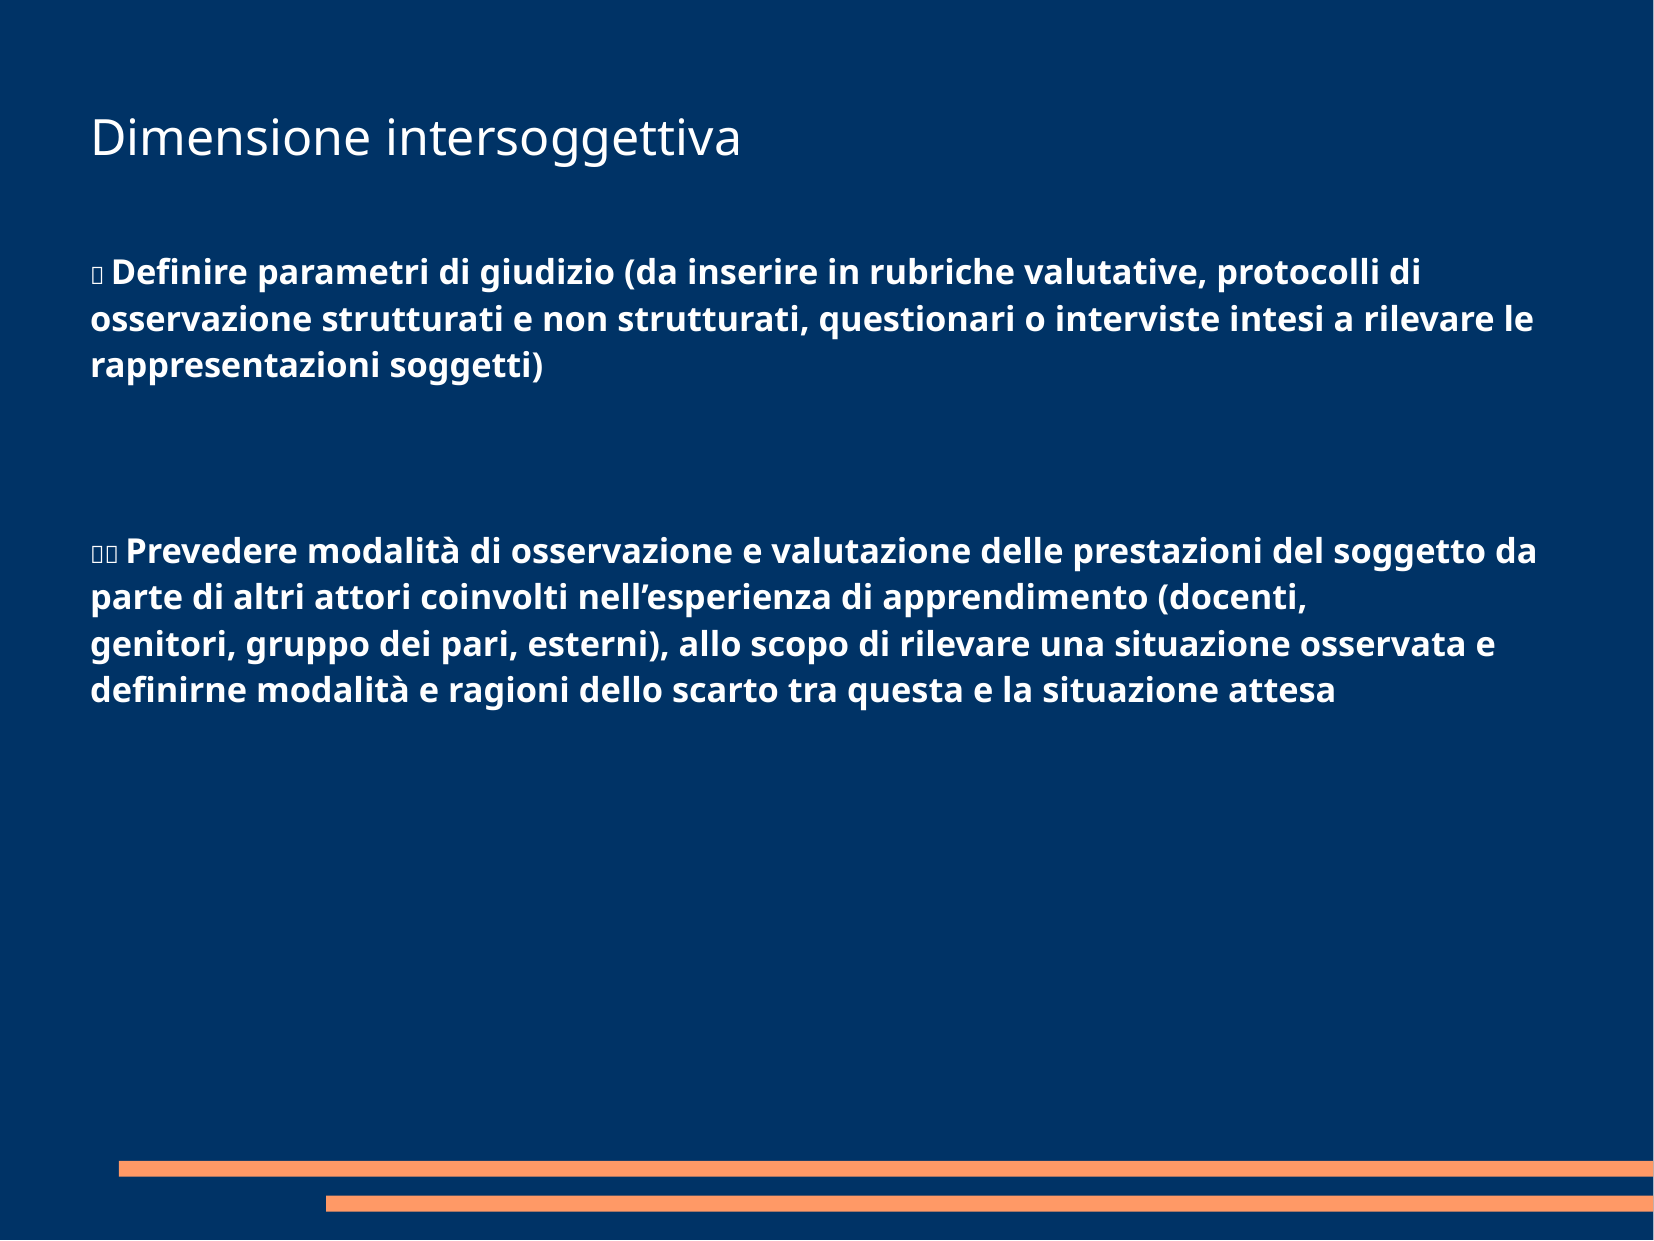

Dimensione intersoggettiva
􀂄 Definire parametri di giudizio (da inserire in rubriche valutative, protocolli di osservazione strutturati e non strutturati, questionari o interviste intesi a rilevare le
rappresentazioni soggetti)
􀂄􀂄 Prevedere modalità di osservazione e valutazione delle prestazioni del soggetto da parte di altri attori coinvolti nell’esperienza di apprendimento (docenti,
genitori, gruppo dei pari, esterni), allo scopo di rilevare una situazione osservata e definirne modalità e ragioni dello scarto tra questa e la situazione attesa